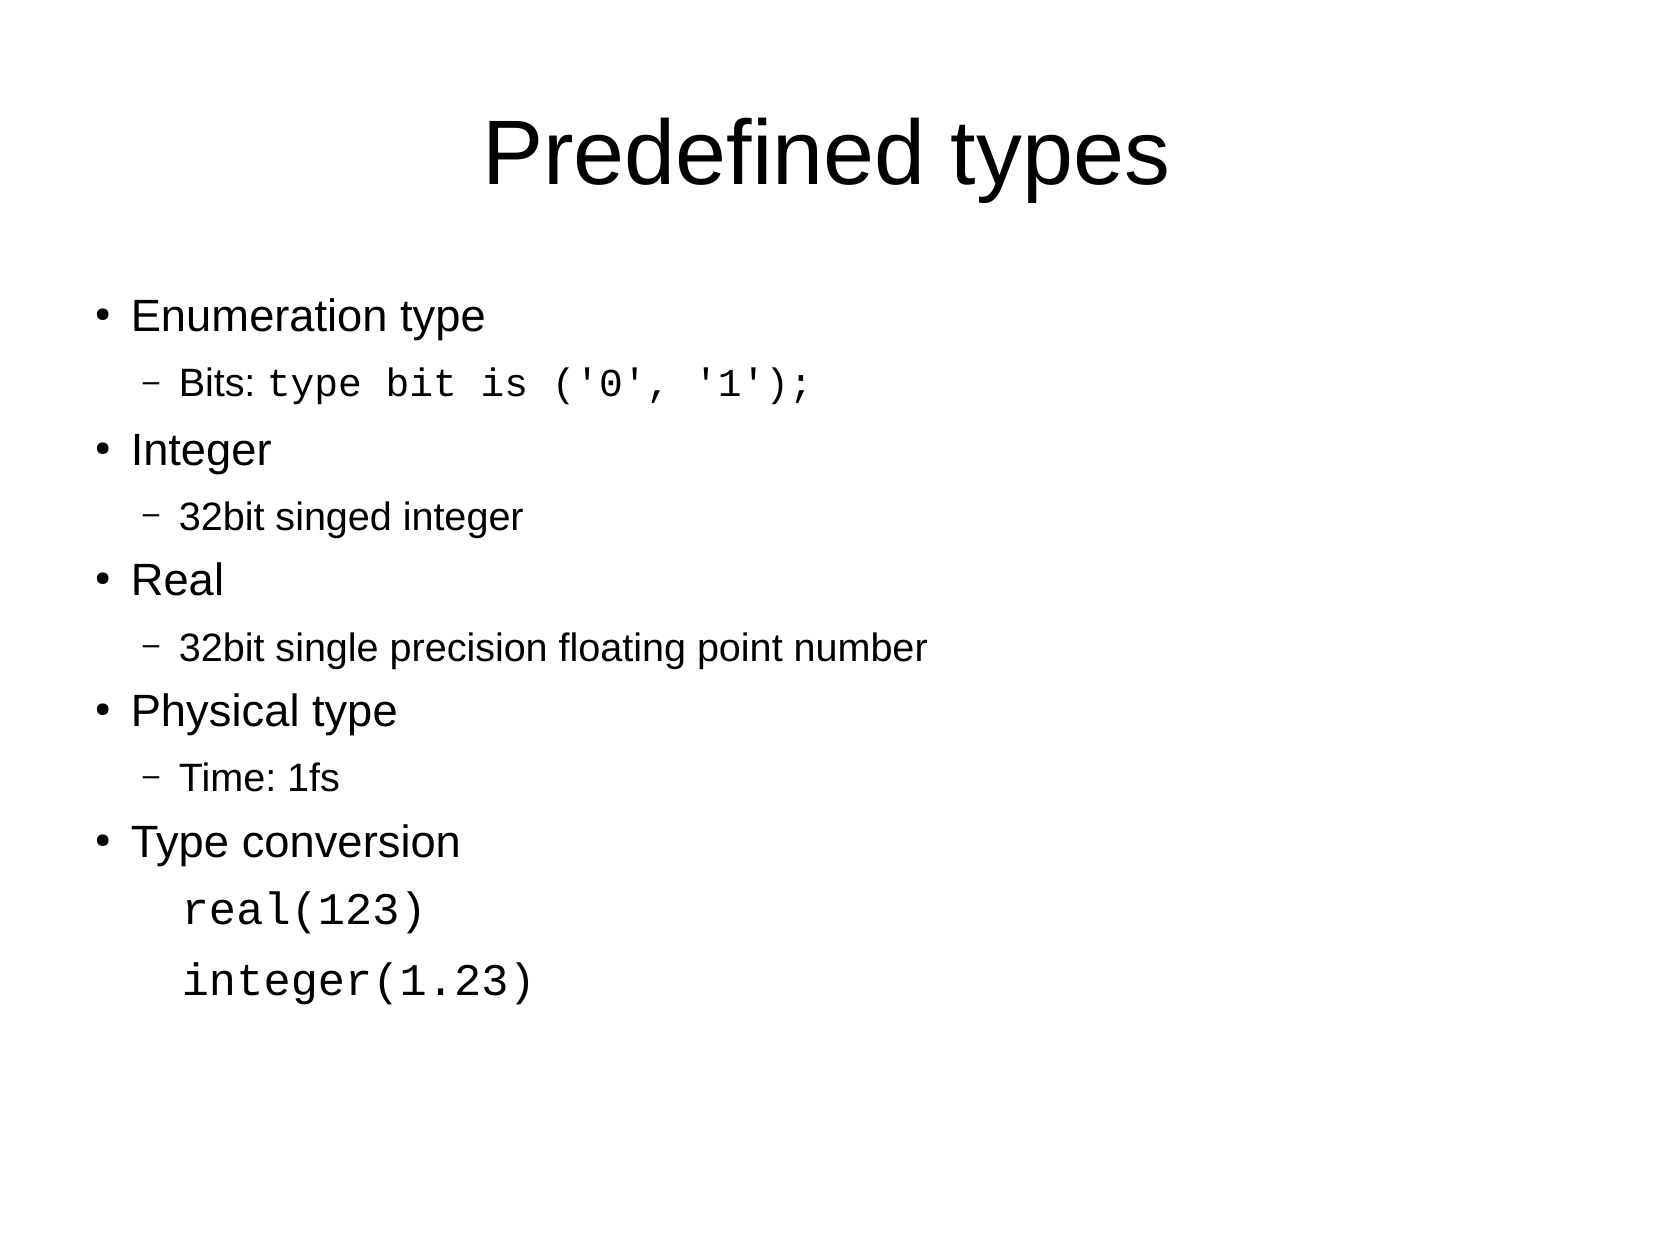

# Predefined types
Enumeration type
Bits: type bit is ('0', '1');
Integer
32bit singed integer
Real
32bit single precision floating point number
Physical type
Time: 1fs
Type conversion
		real(123)
		integer(1.23)